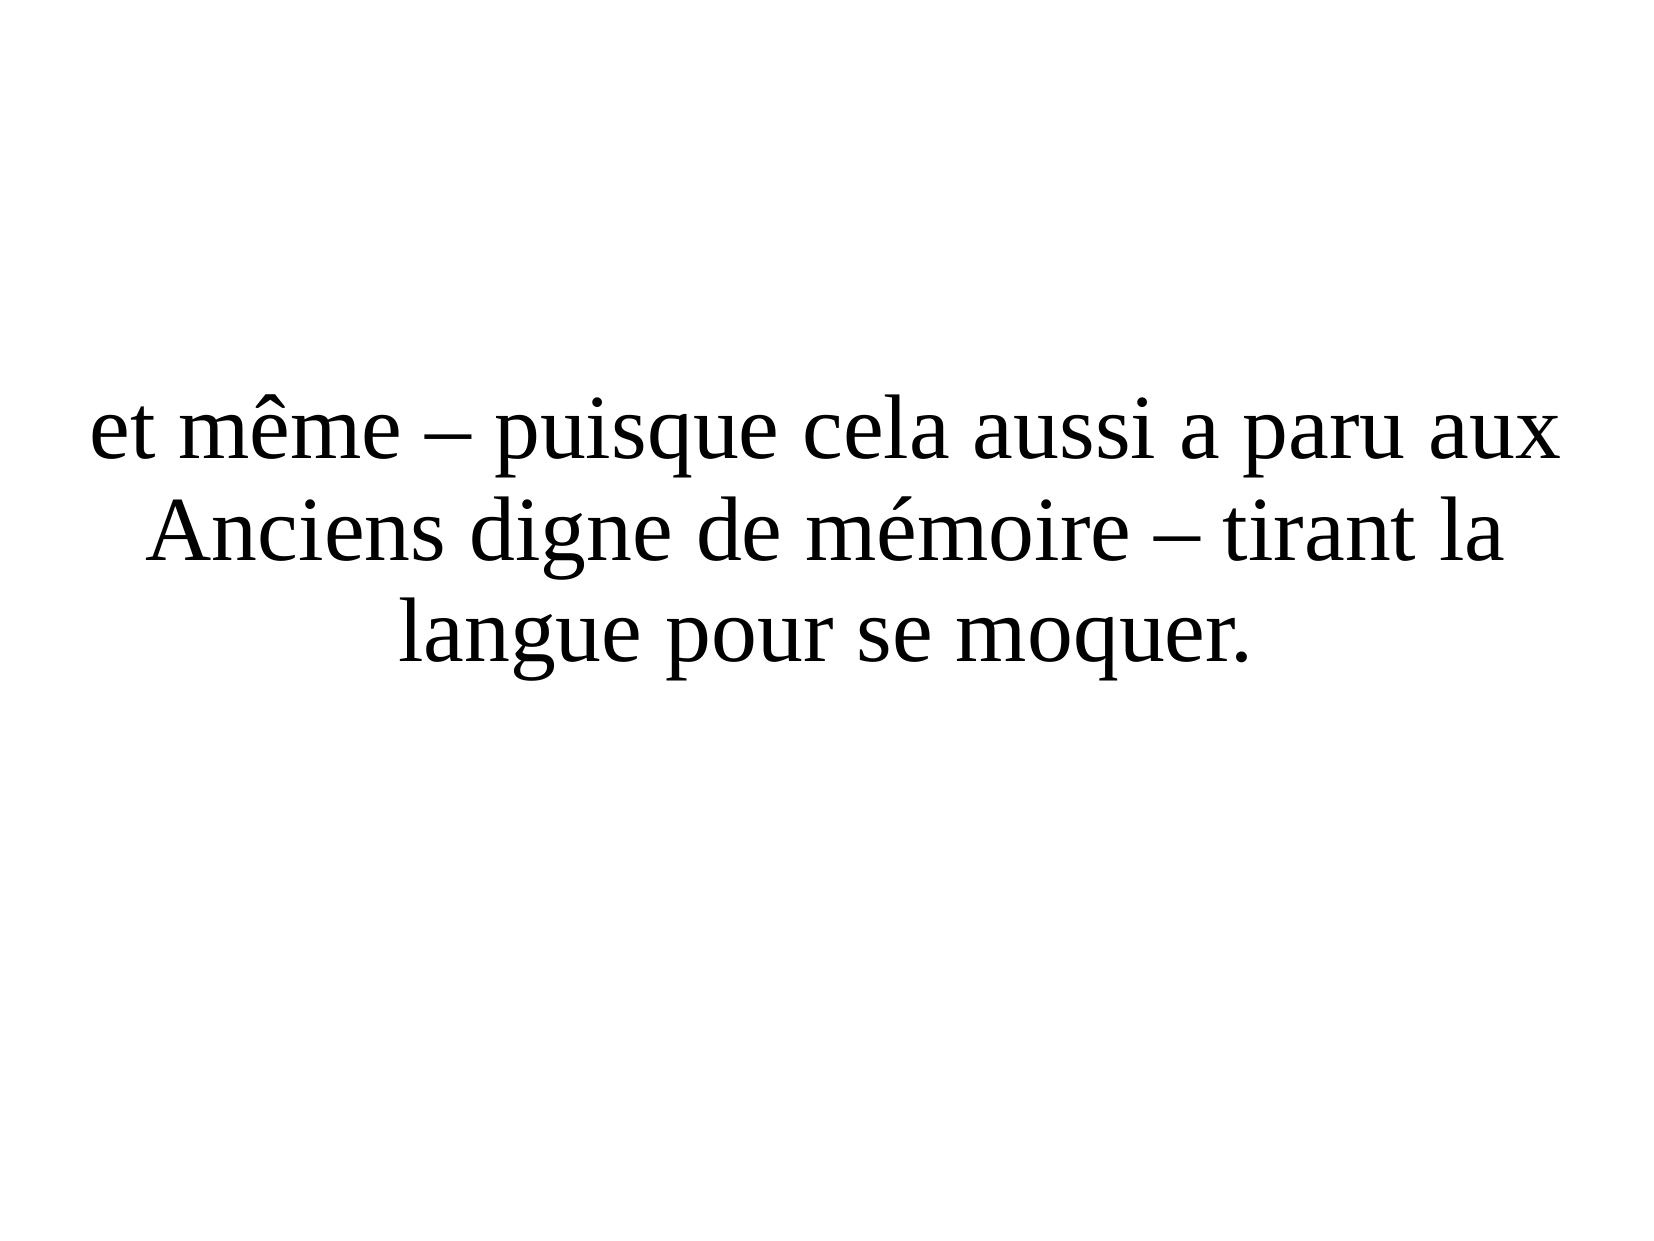

# et même – puisque cela aussi a paru aux Anciens digne de mémoire – tirant la langue pour se moquer.